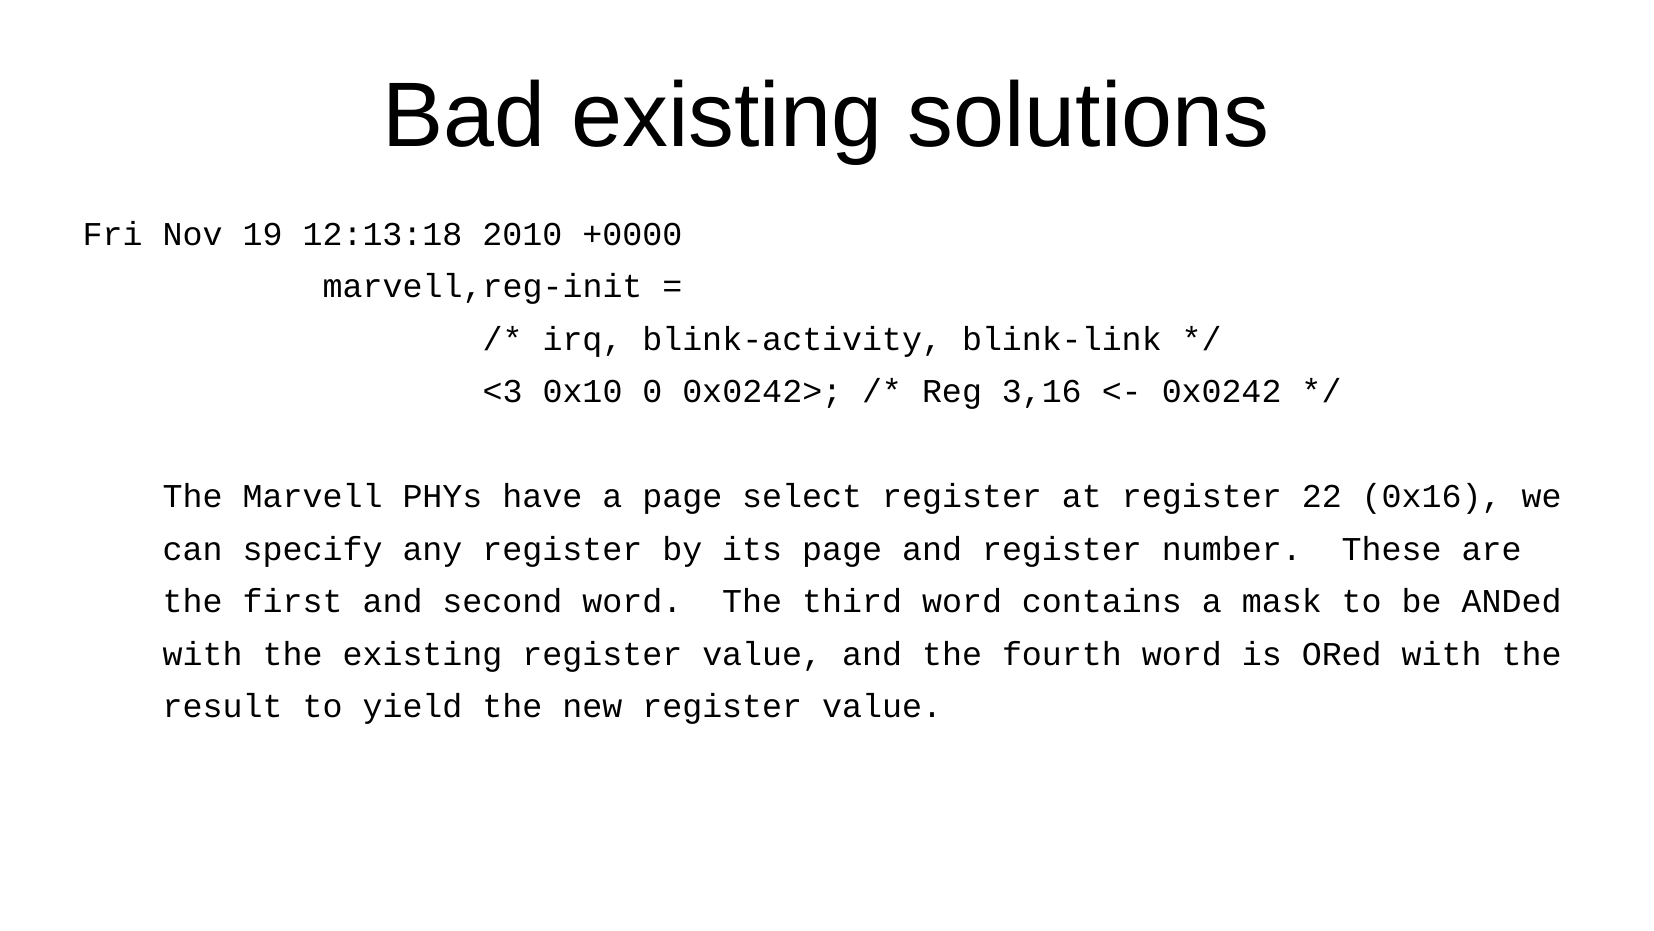

# Bad existing solutions
Fri Nov 19 12:13:18 2010 +0000
 marvell,reg-init =
 /* irq, blink-activity, blink-link */
 <3 0x10 0 0x0242>; /* Reg 3,16 <- 0x0242 */
 The Marvell PHYs have a page select register at register 22 (0x16), we
 can specify any register by its page and register number. These are
 the first and second word. The third word contains a mask to be ANDed
 with the existing register value, and the fourth word is ORed with the
 result to yield the new register value.